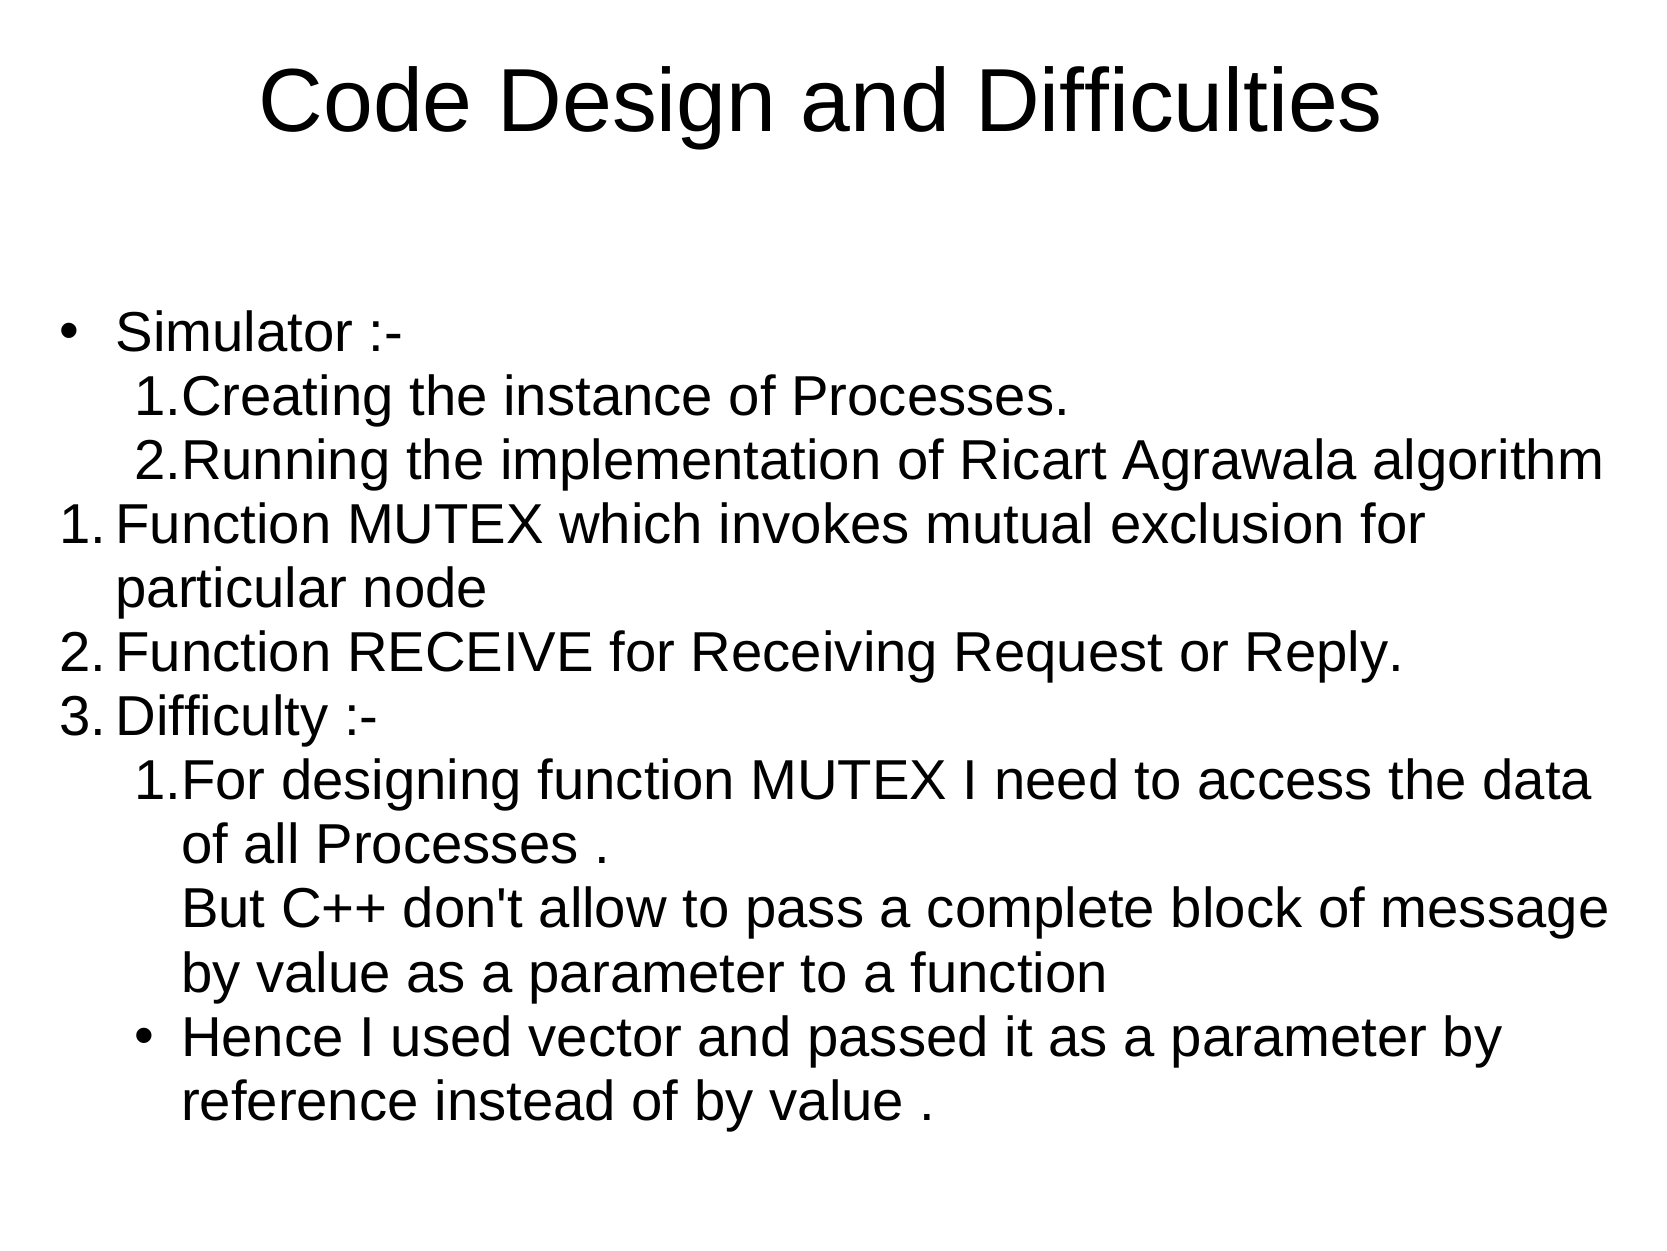

# Code Design and Difficulties
Simulator :-
Creating the instance of Processes.
Running the implementation of Ricart Agrawala algorithm
Function MUTEX which invokes mutual exclusion for particular node
Function RECEIVE for Receiving Request or Reply.
Difficulty :-
For designing function MUTEX I need to access the data of all Processes .
But C++ don't allow to pass a complete block of message by value as a parameter to a function
Hence I used vector and passed it as a parameter by reference instead of by value .